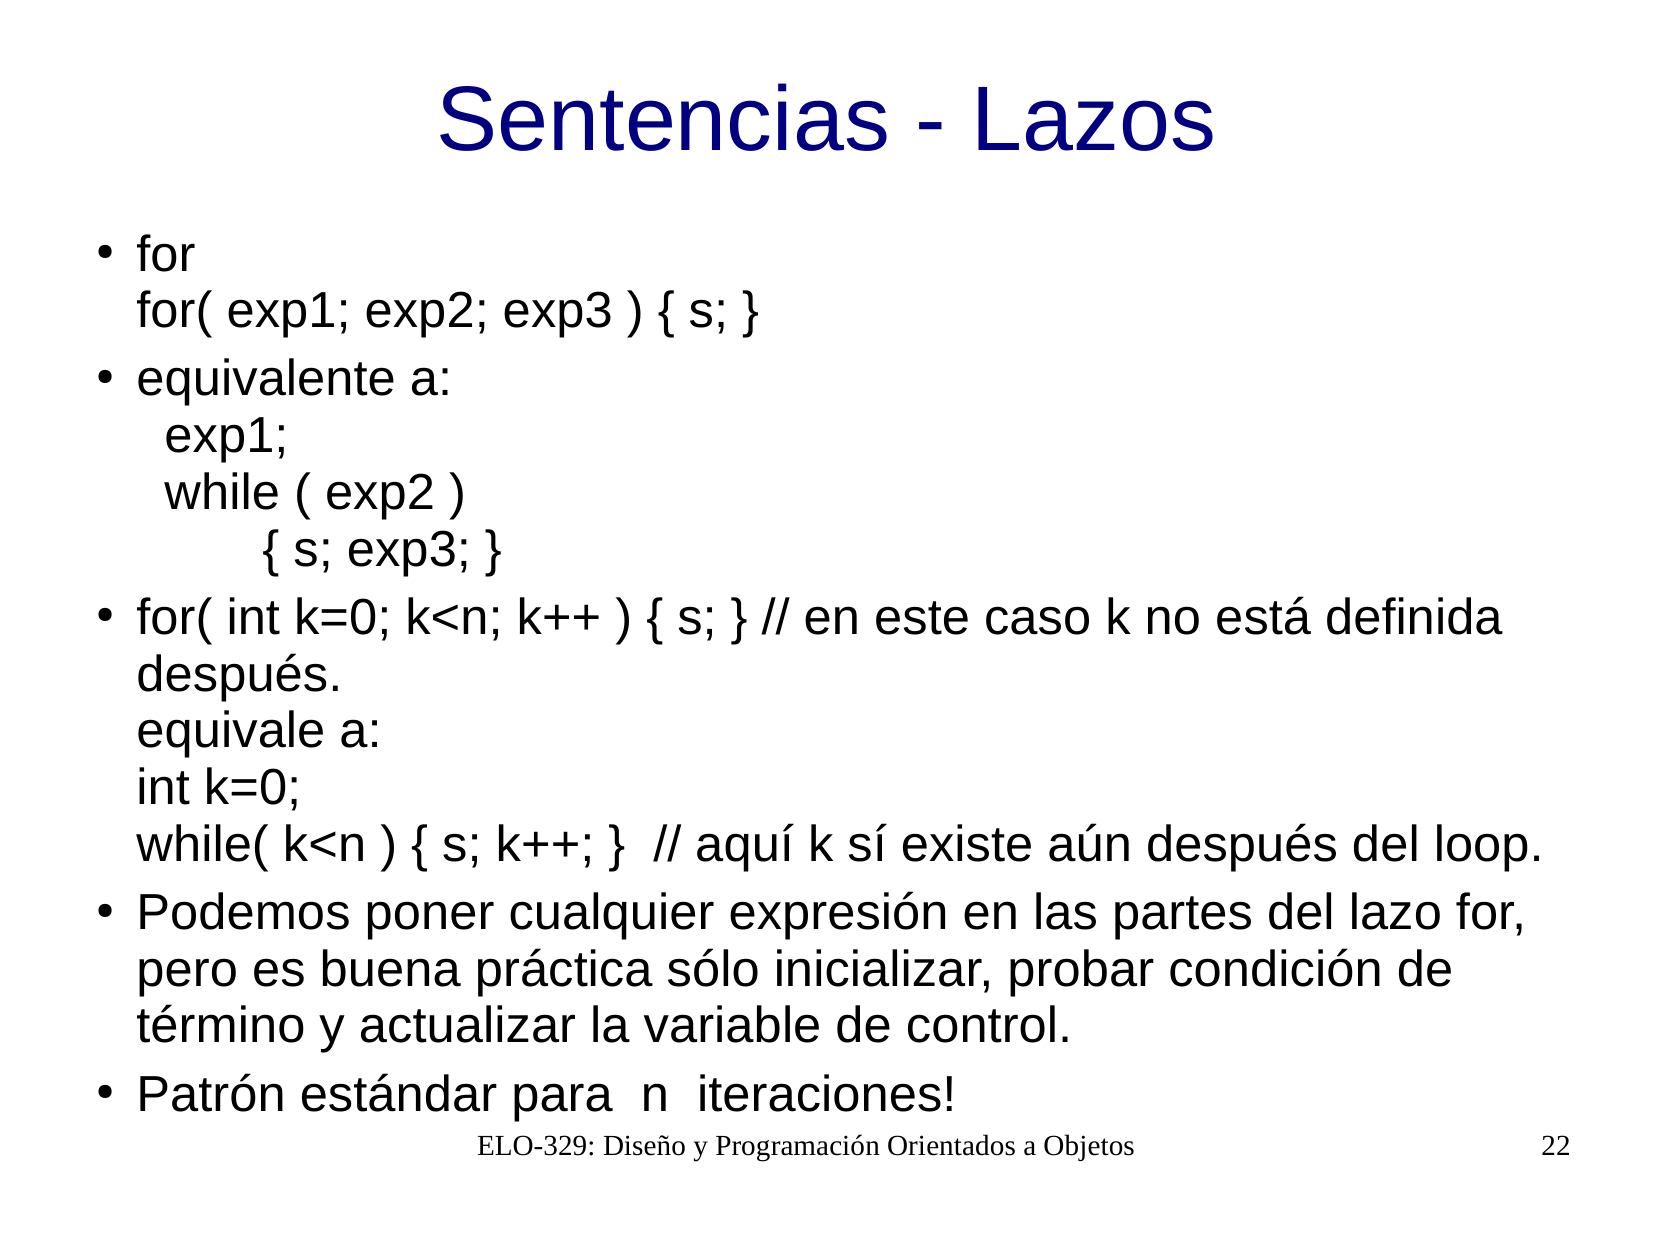

# Sentencias - Lazos
for
for( exp1; exp2; exp3 ) { s; }
equivalente a:
 exp1;
 while ( exp2 )
 { s; exp3; }
for( int k=0; k<n; k++ ) { s; } // en este caso k no está definida después.
equivale a:
int k=0;
while( k<n ) { s; k++; } // aquí k sí existe aún después del loop.
Podemos poner cualquier expresión en las partes del lazo for, pero es buena práctica sólo inicializar, probar condición de término y actualizar la variable de control.
Patrón estándar para n iteraciones!
22